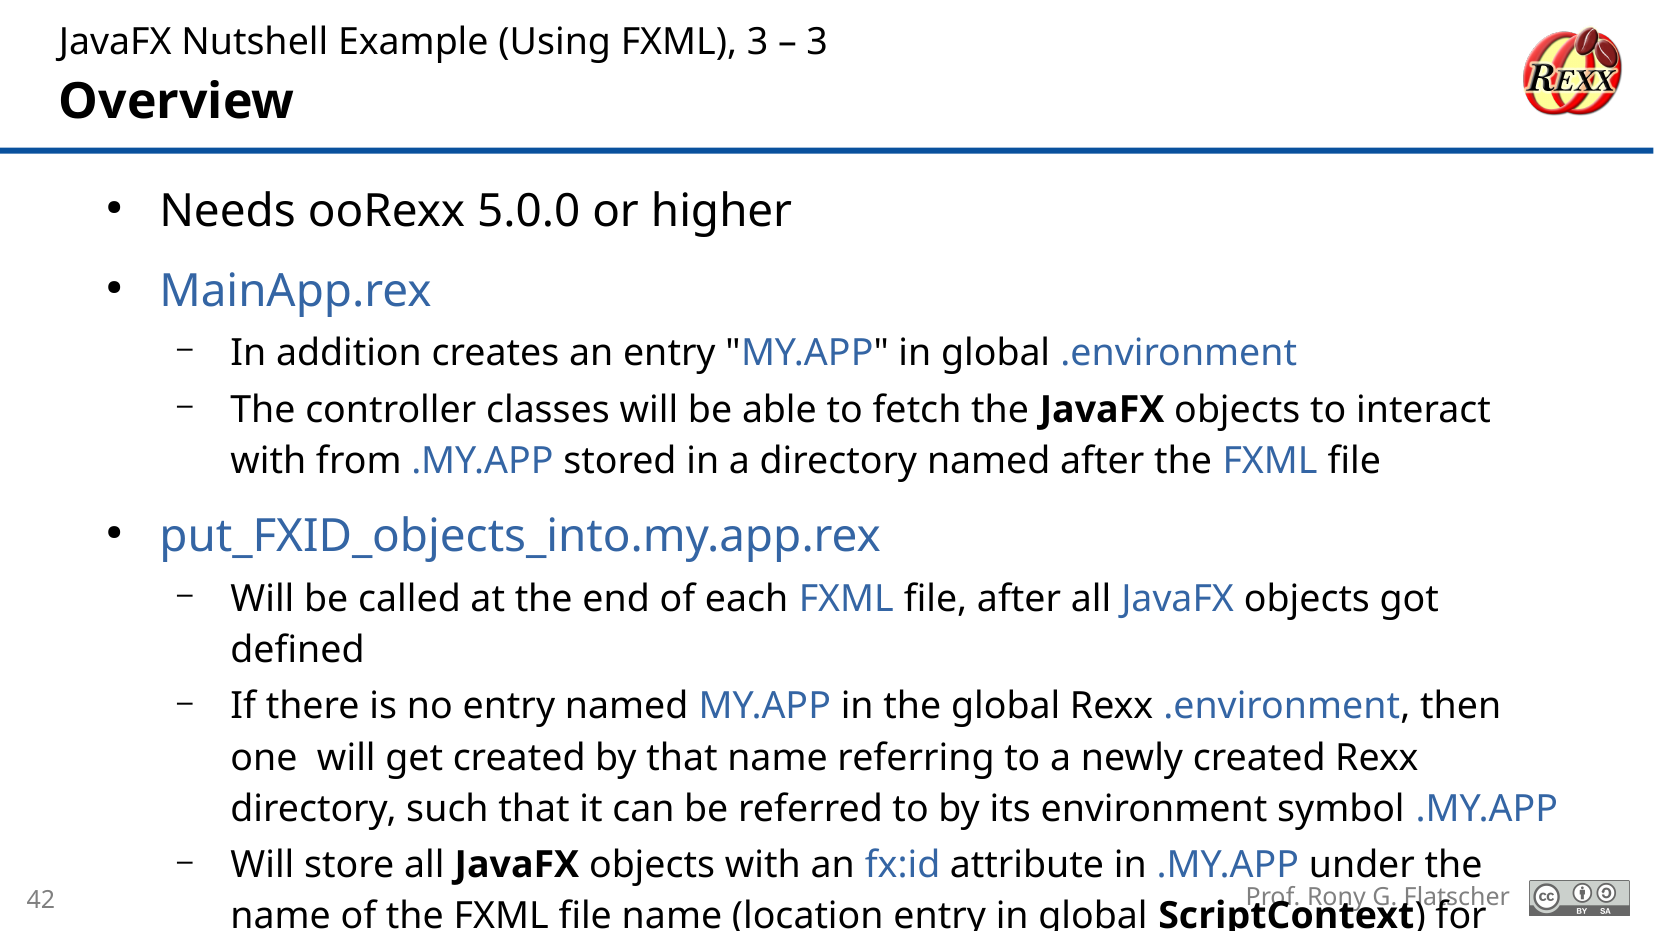

JavaFX Nutshell Example (Using FXML), 3 – 3
Overview
# Needs ooRexx 5.0.0 or higher
MainApp.rex
In addition creates an entry "MY.APP" in global .environment
The controller classes will be able to fetch the JavaFX objects to interact with from .MY.APP stored in a directory named after the FXML file
put_FXID_objects_into.my.app.rex
Will be called at the end of each FXML file, after all JavaFX objects got defined
If there is no entry named MY.APP in the global Rexx .environment, then one will get created by that name referring to a newly created Rexx directory, such that it can be referred to by its environment symbol .MY.APP
Will store all JavaFX objects with an fx:id attribute in .MY.APP under the name of the FXML file name (location entry in global ScriptContext) for later retrieval